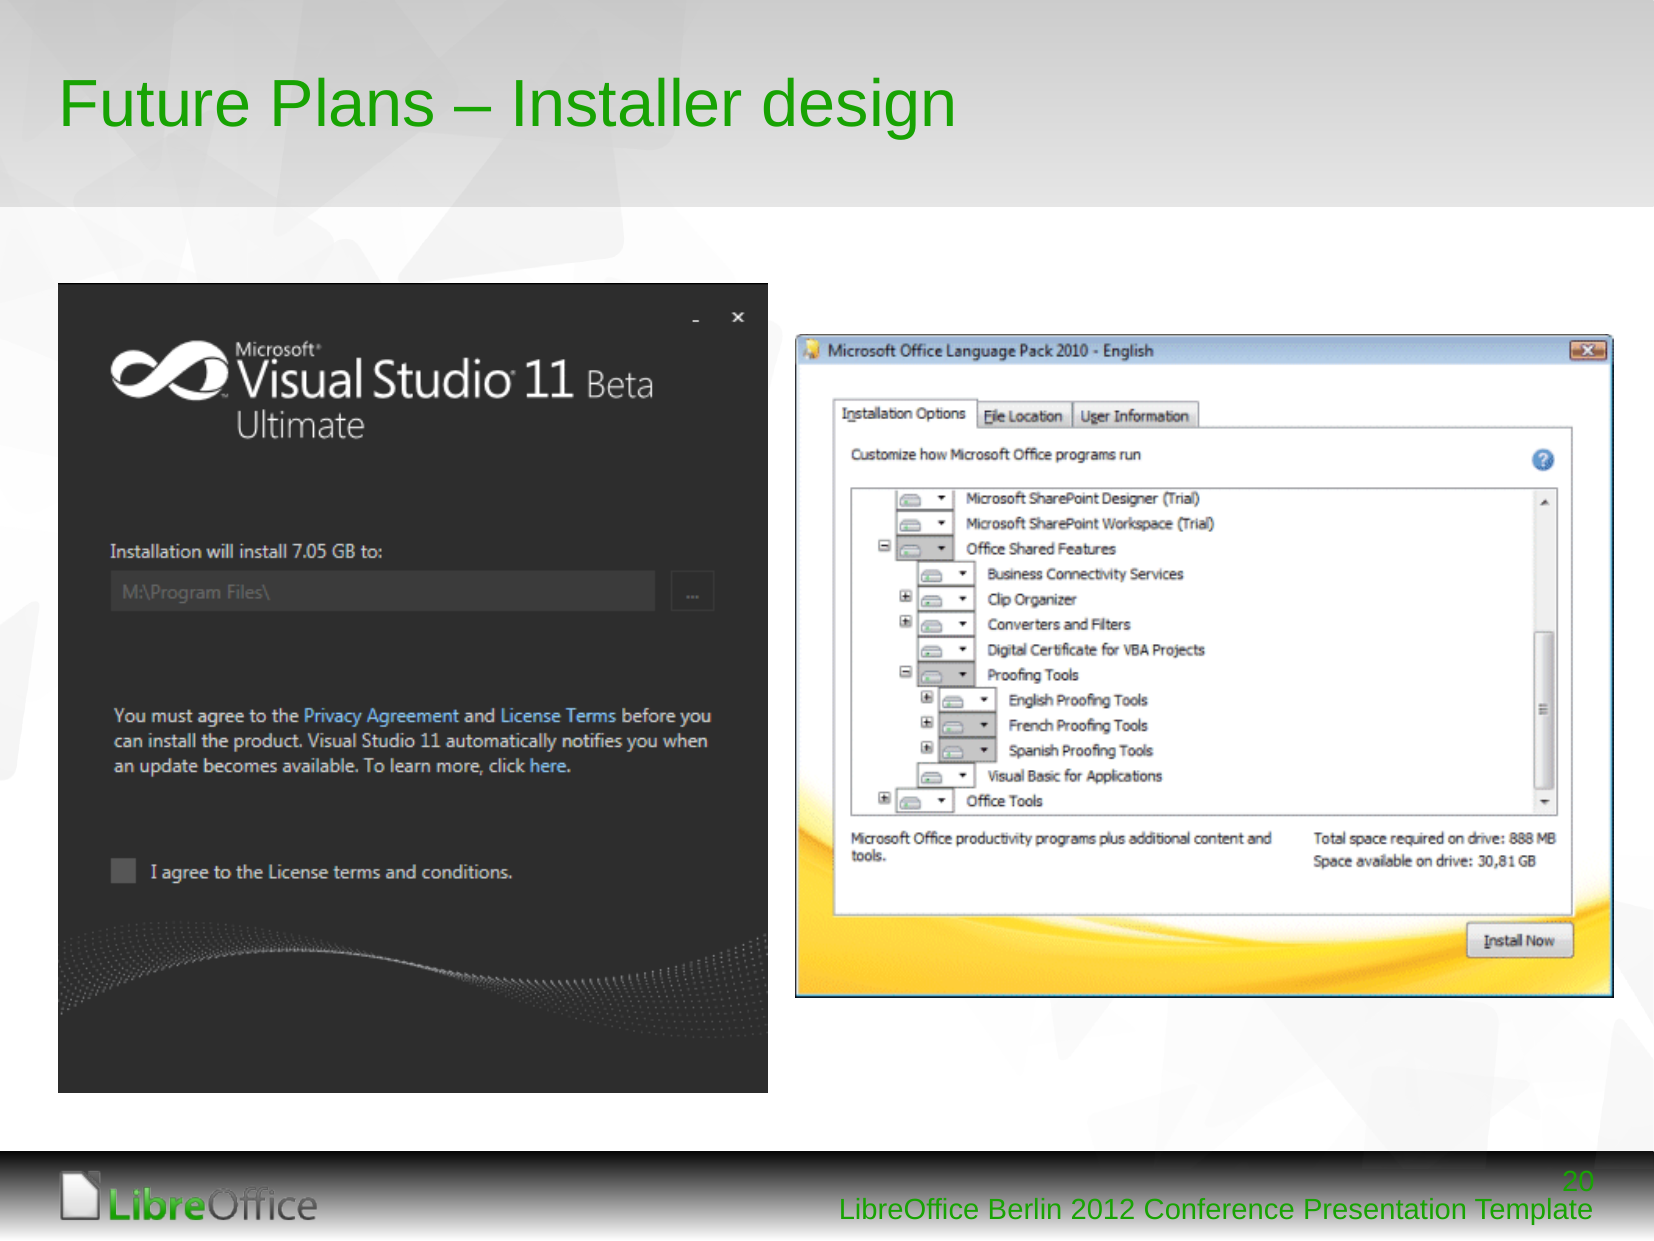

# Future Plans – Installer design
20
LibreOffice Berlin 2012 Conference Presentation Template